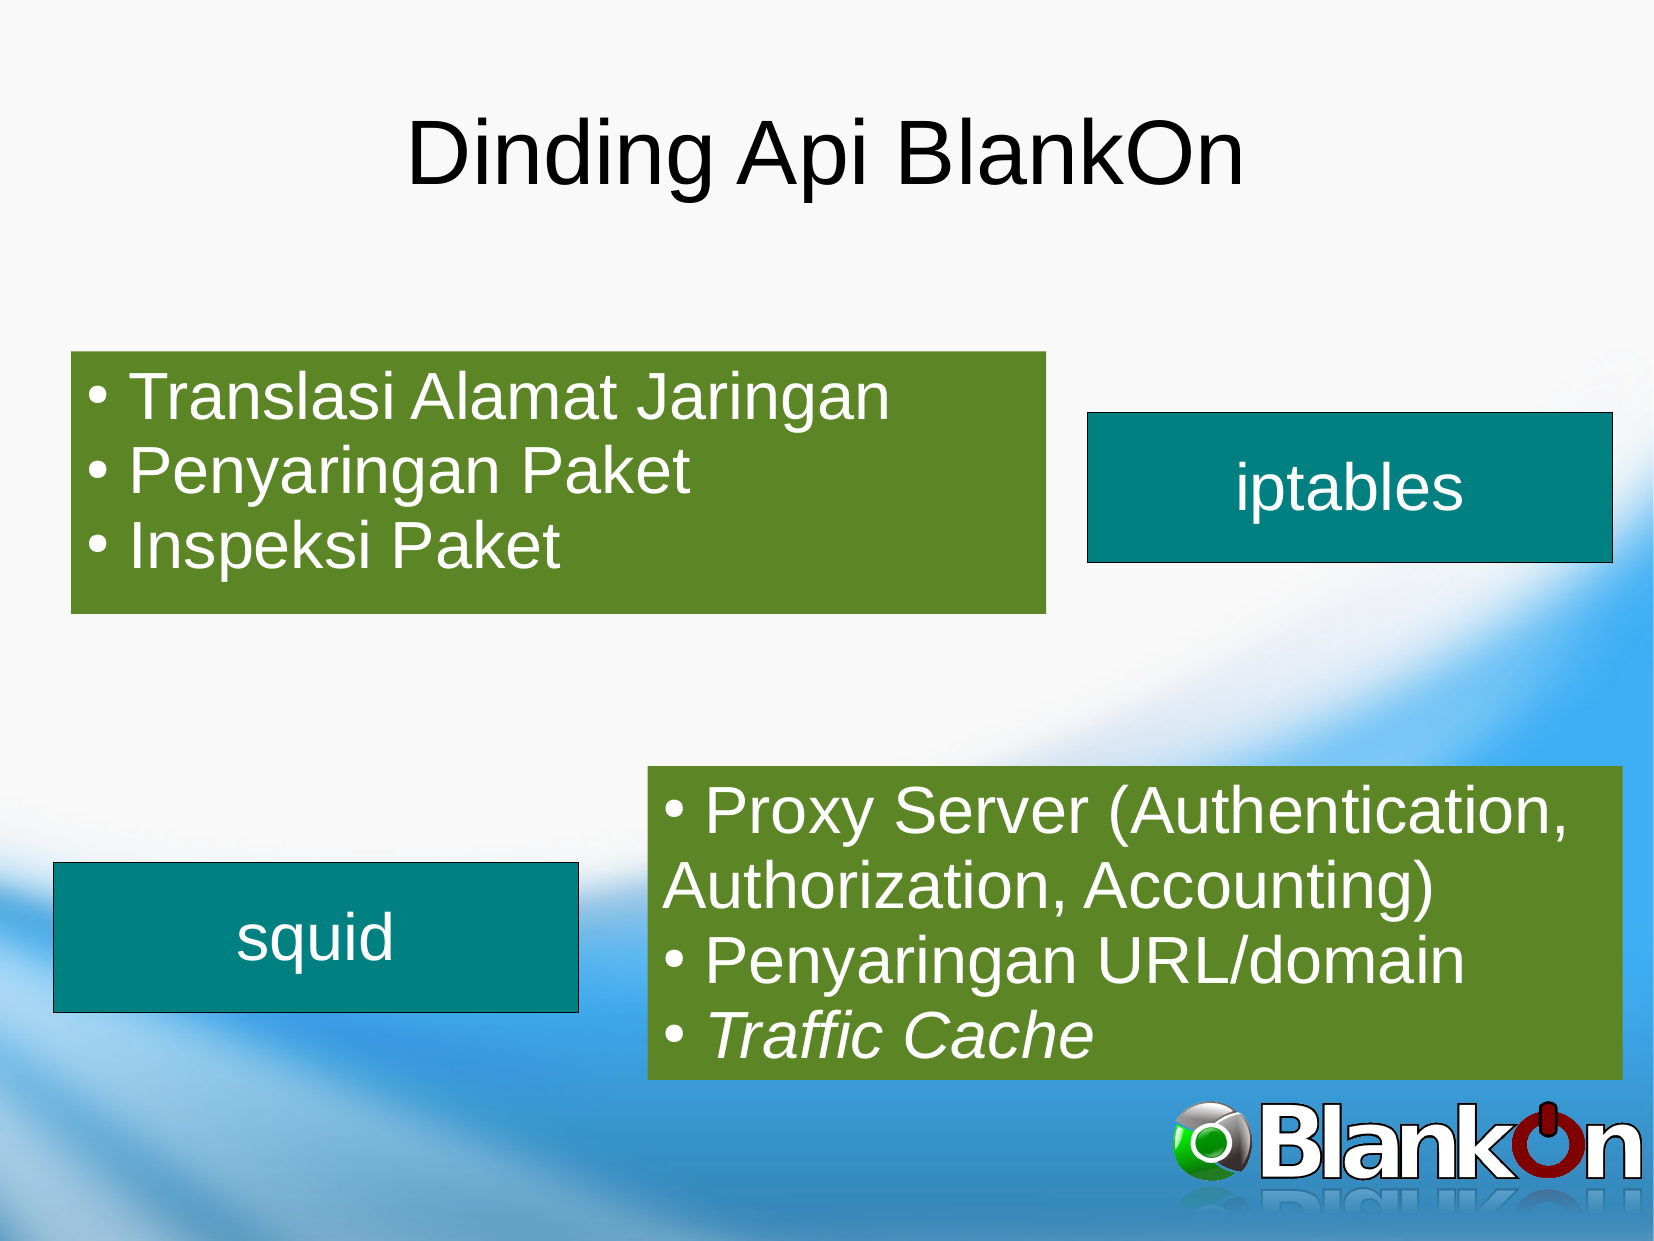

# Dinding Api BlankOn
 Translasi Alamat Jaringan
 Penyaringan Paket
 Inspeksi Paket
iptables
 Proxy Server (Authentication, Authorization, Accounting)
 Penyaringan URL/domain
 Traffic Cache
squid